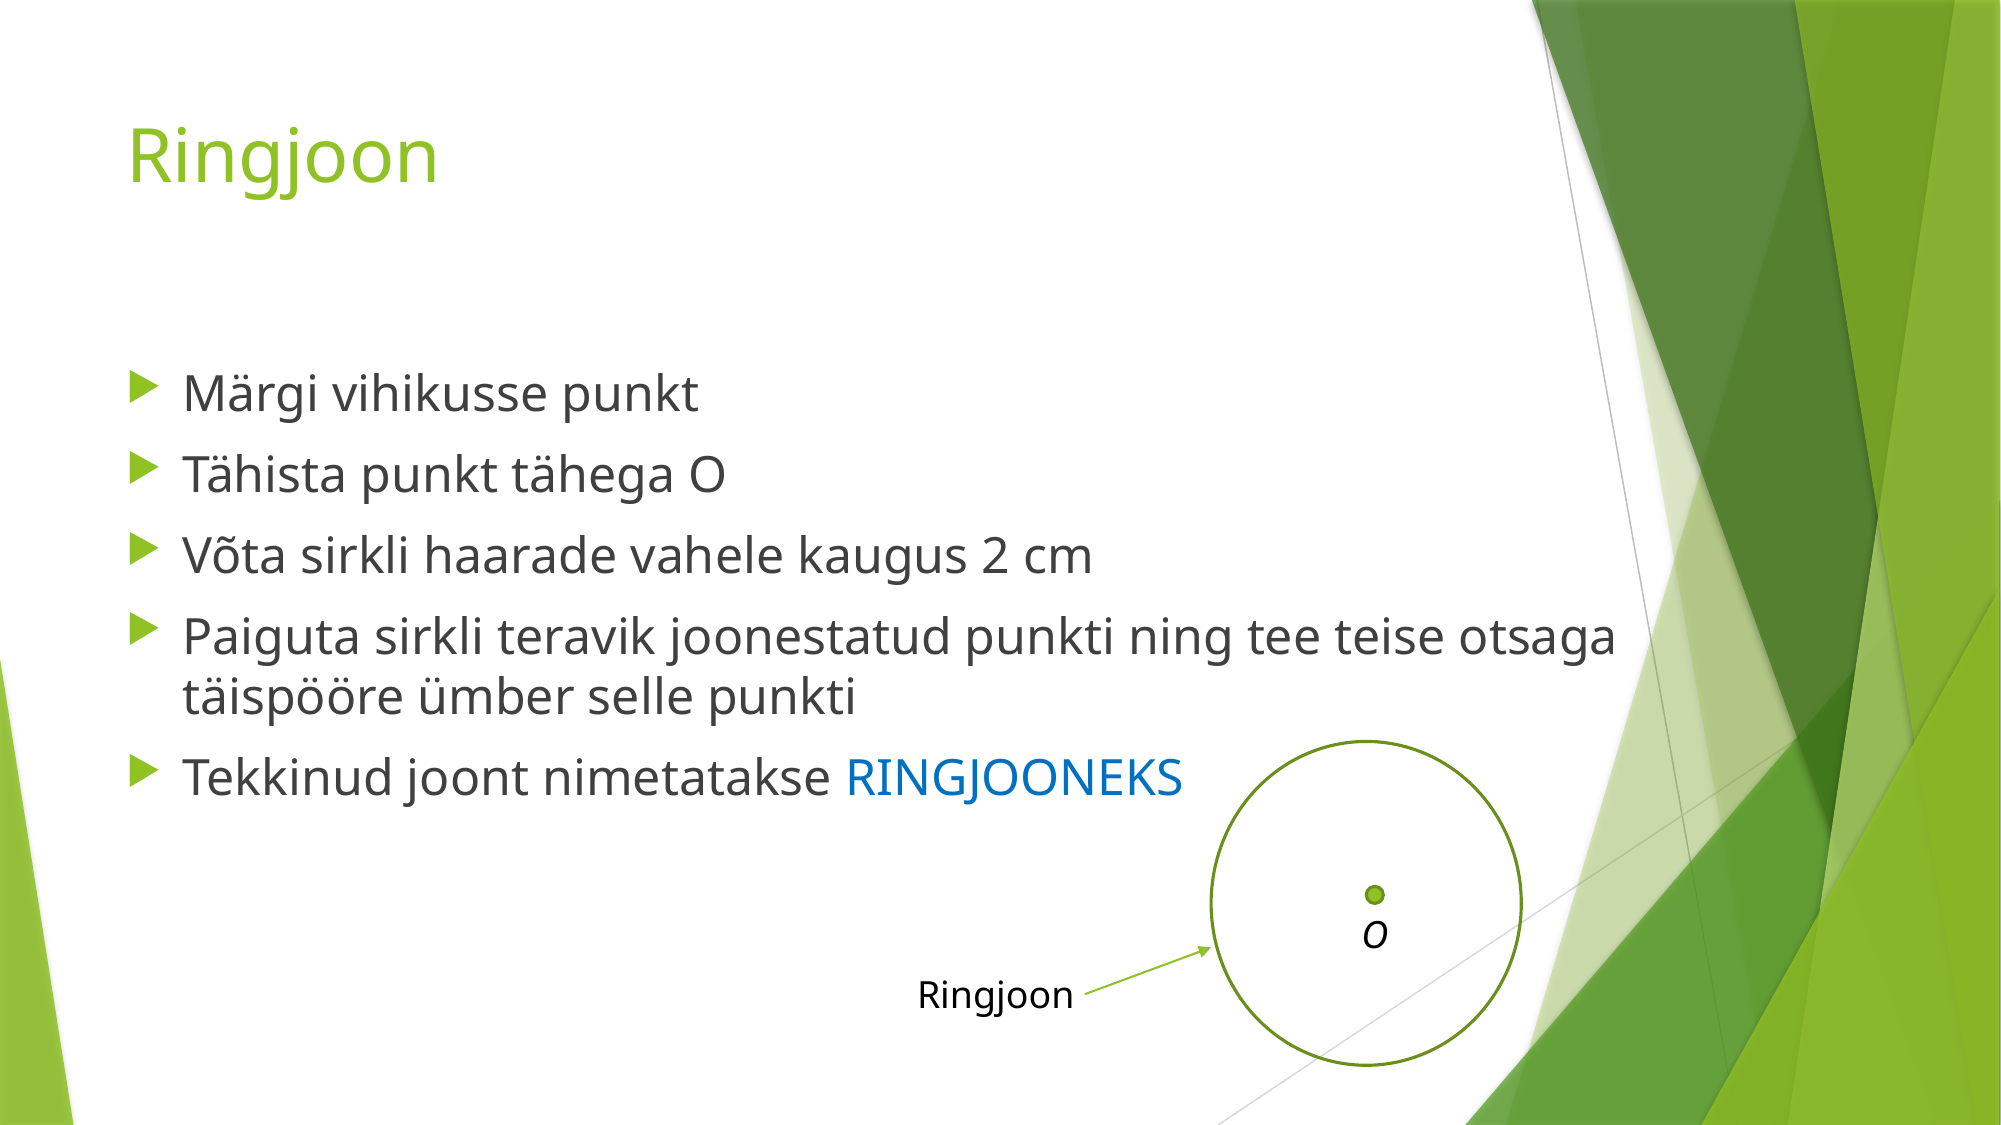

# Ringjoon
Märgi vihikusse punkt
Tähista punkt tähega O
Võta sirkli haarade vahele kaugus 2 cm
Paiguta sirkli teravik joonestatud punkti ning tee teise otsaga täispööre ümber selle punkti
Tekkinud joont nimetatakse RINGJOONEKS
O
Ringjoon